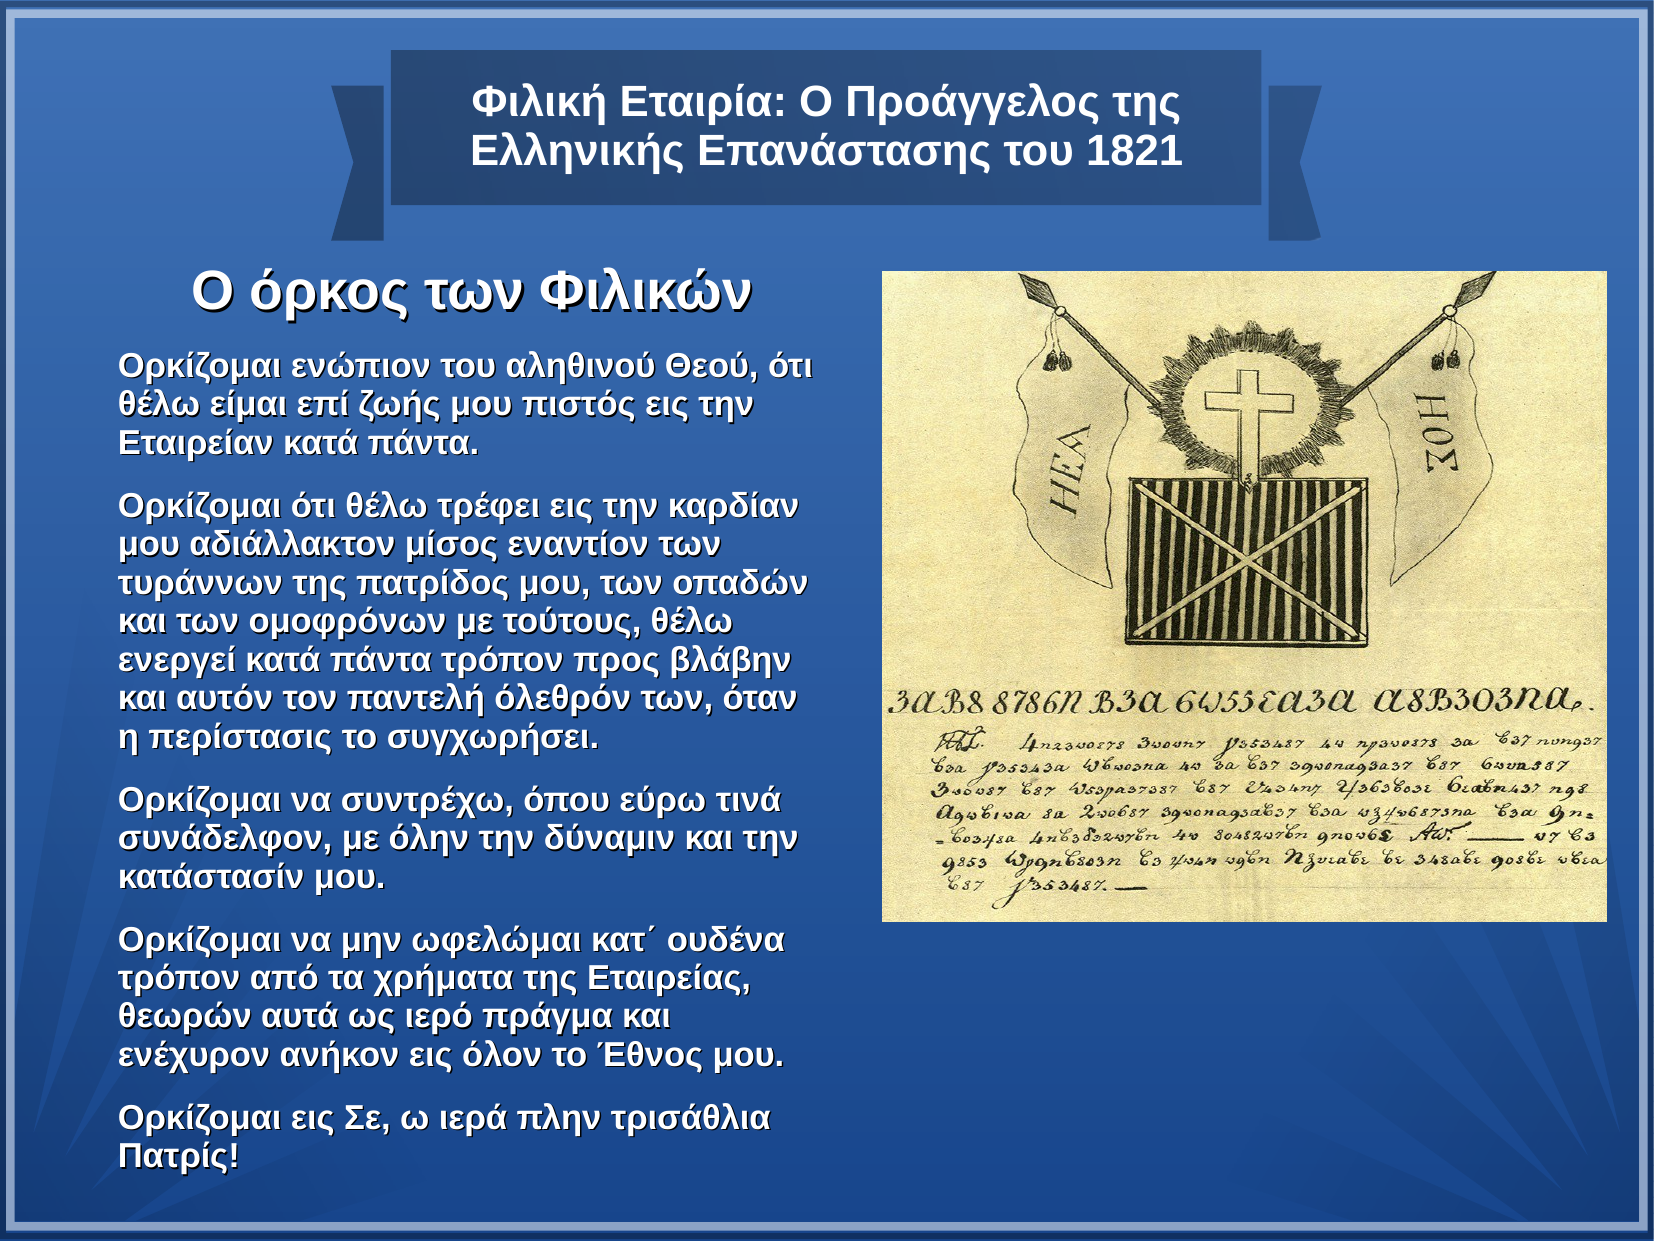

# Φιλική Εταιρία: Ο Προάγγελος της Ελληνικής Επανάστασης του 1821
Ο όρκος των Φιλικών
Ορκίζομαι ενώπιον του αληθινού Θεού, ότι θέλω είμαι επί ζωής μου πιστός εις την Εταιρείαν κατά πάντα.
Ορκίζομαι ότι θέλω τρέφει εις την καρδίαν μου αδιάλλακτον μίσος εναντίον των τυράννων της πατρίδος μου, των οπαδών και των ομοφρόνων με τούτους, θέλω ενεργεί κατά πάντα τρόπον προς βλάβην και αυτόν τον παντελή όλεθρόν των, όταν η περίστασις το συγχωρήσει.
Ορκίζομαι να συντρέχω, όπου εύρω τινά συνάδελφον, με όλην την δύναμιν και την κατάστασίν μου.
Ορκίζομαι να μην ωφελώμαι κατ΄ ουδένα τρόπον από τα χρήματα της Εταιρείας, θεωρών αυτά ως ιερό πράγμα και ενέχυρον ανήκον εις όλον το Έθνος μου.
Ορκίζομαι εις Σε, ω ιερά πλην τρισάθλια Πατρίς!